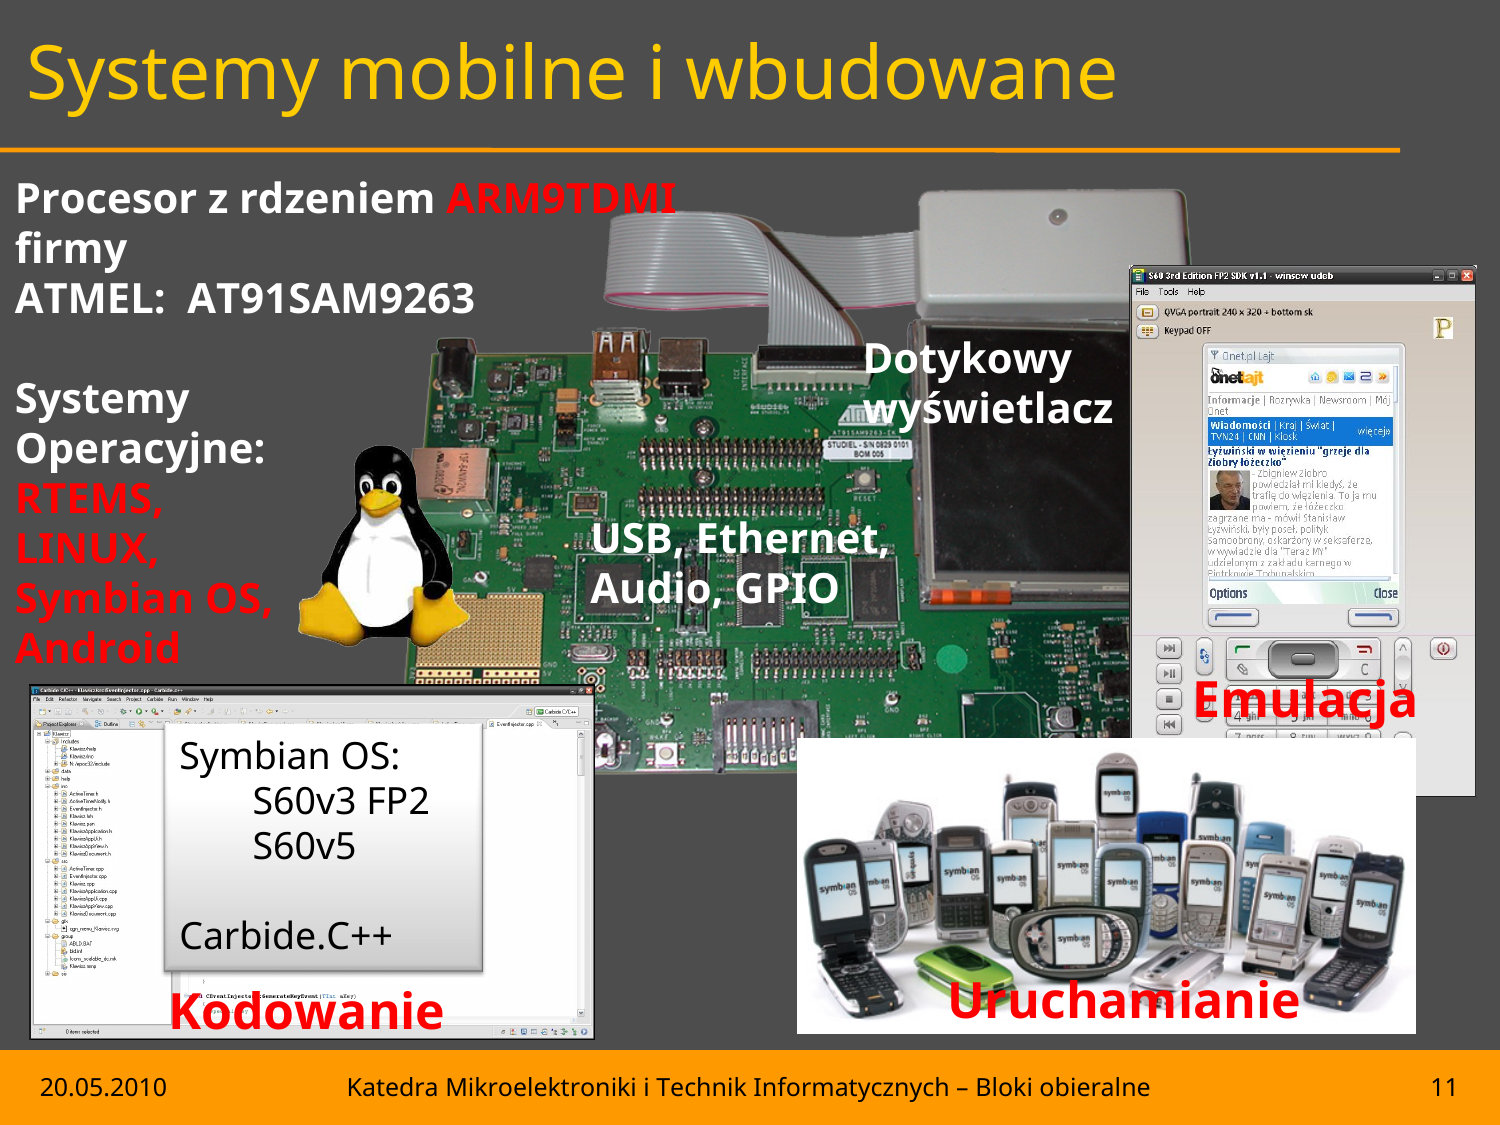

Systemy mobilne i wbudowane
Procesor z rdzeniem ARM9TDMI firmy
ATMEL: AT91SAM9263
Systemy
Operacyjne:
RTEMS,
LINUX,
Symbian OS,
Android
Dotykowy
wyświetlacz
USB, Ethernet,
Audio, GPIO
Emulacja
Symbian OS:
	S60v3 FP2
	S60v5
Carbide.C++
Uruchamianie
Kodowanie
20.05.2010
Katedra Mikroelektroniki i Technik Informatycznych – Bloki obieralne
11